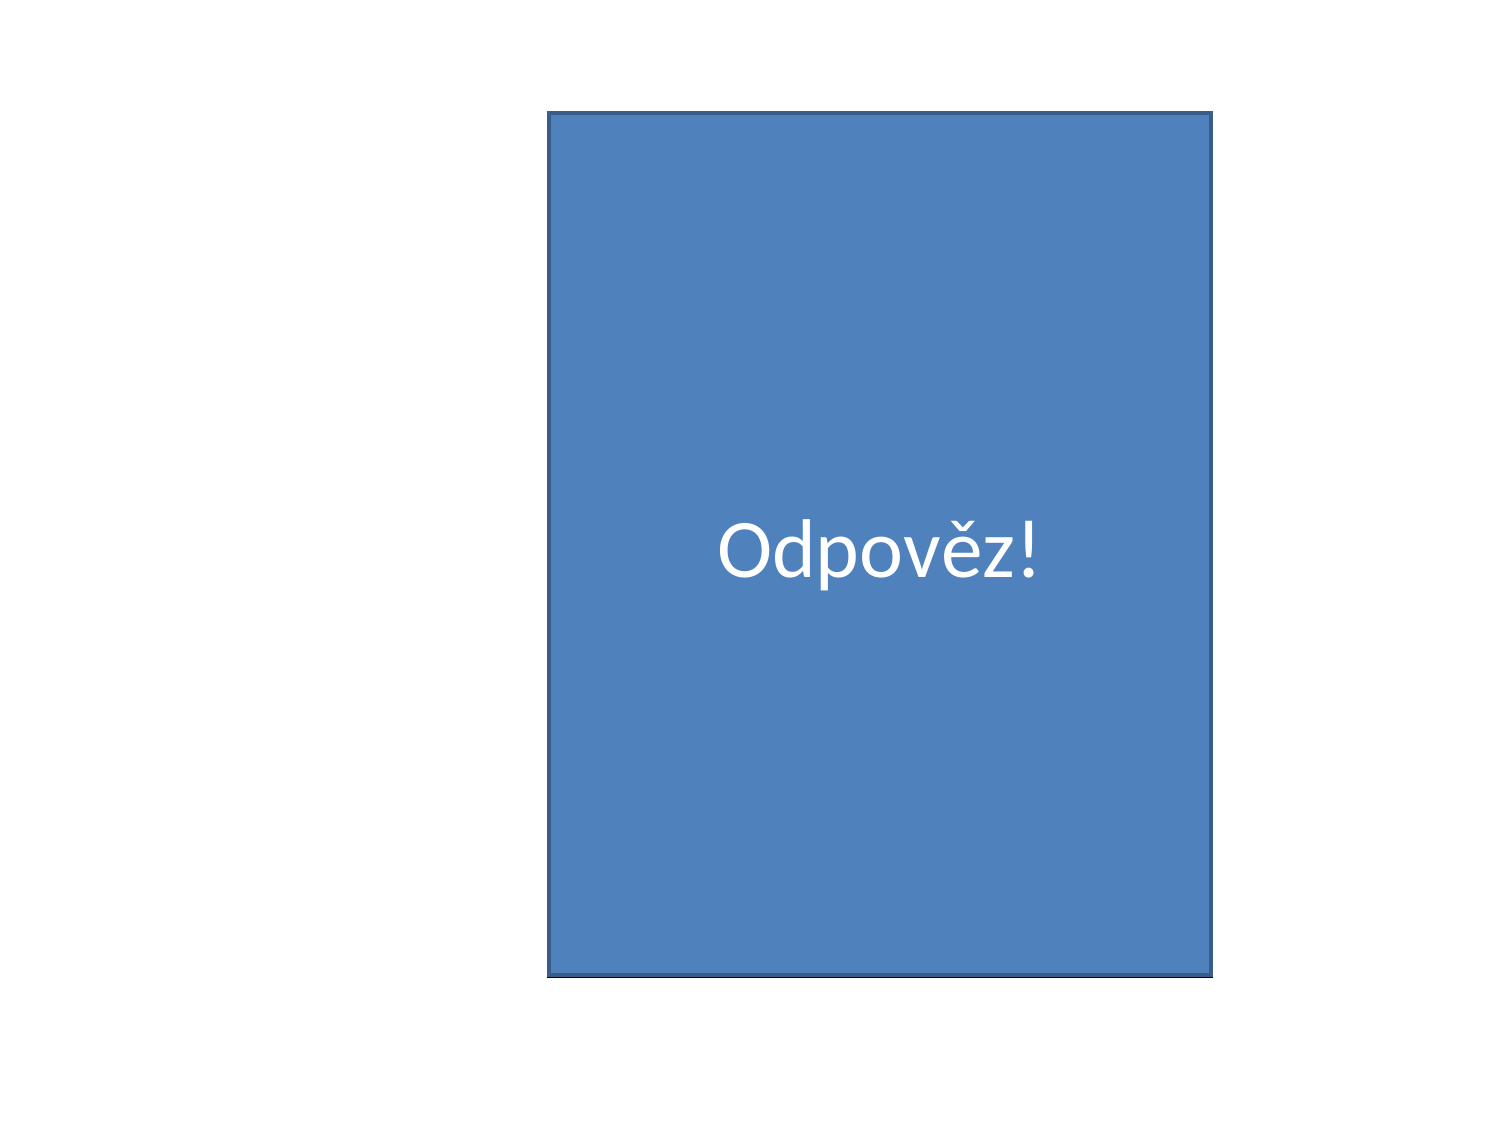

Odpověz!
Působí-li Země na 2 tělesa
stejnou gravitační silou,
mají tělesa: